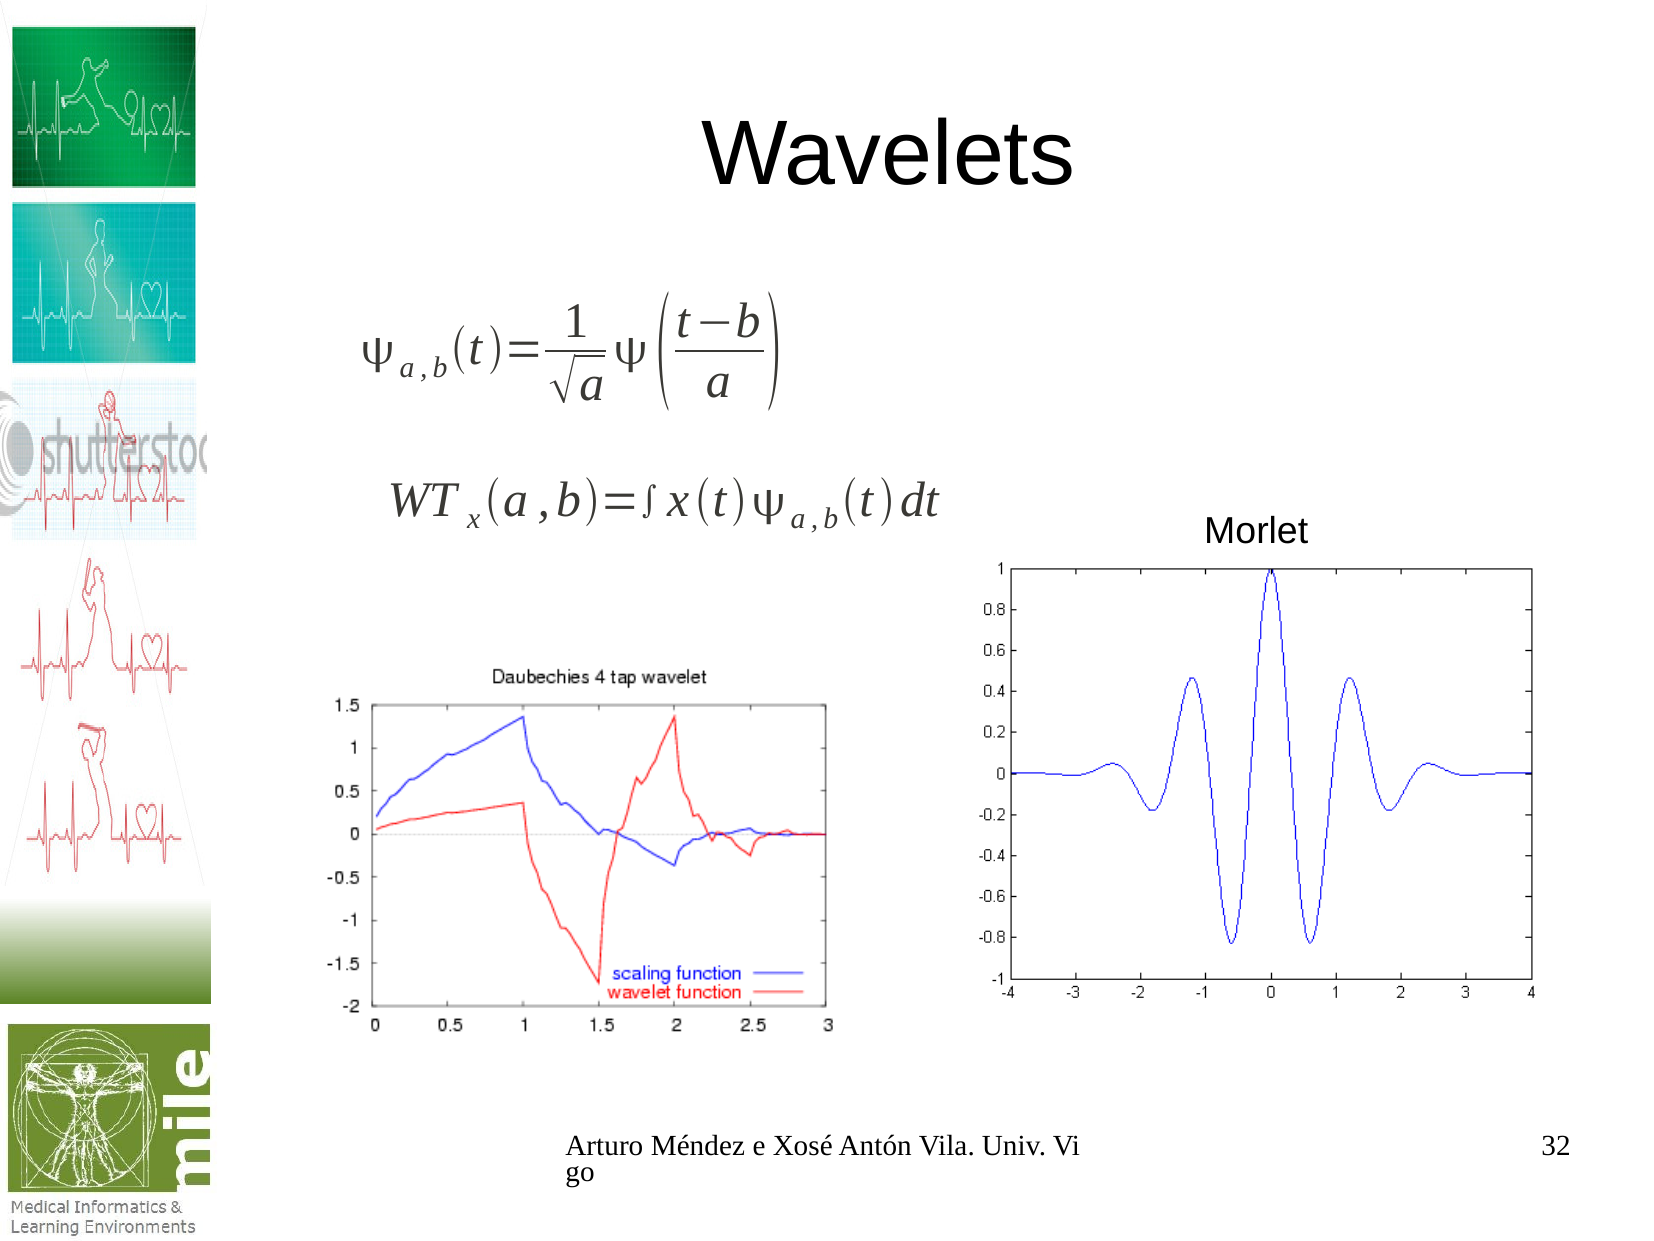

# Wavelets
Morlet
Arturo Méndez e Xosé Antón Vila. Univ. Vigo
32